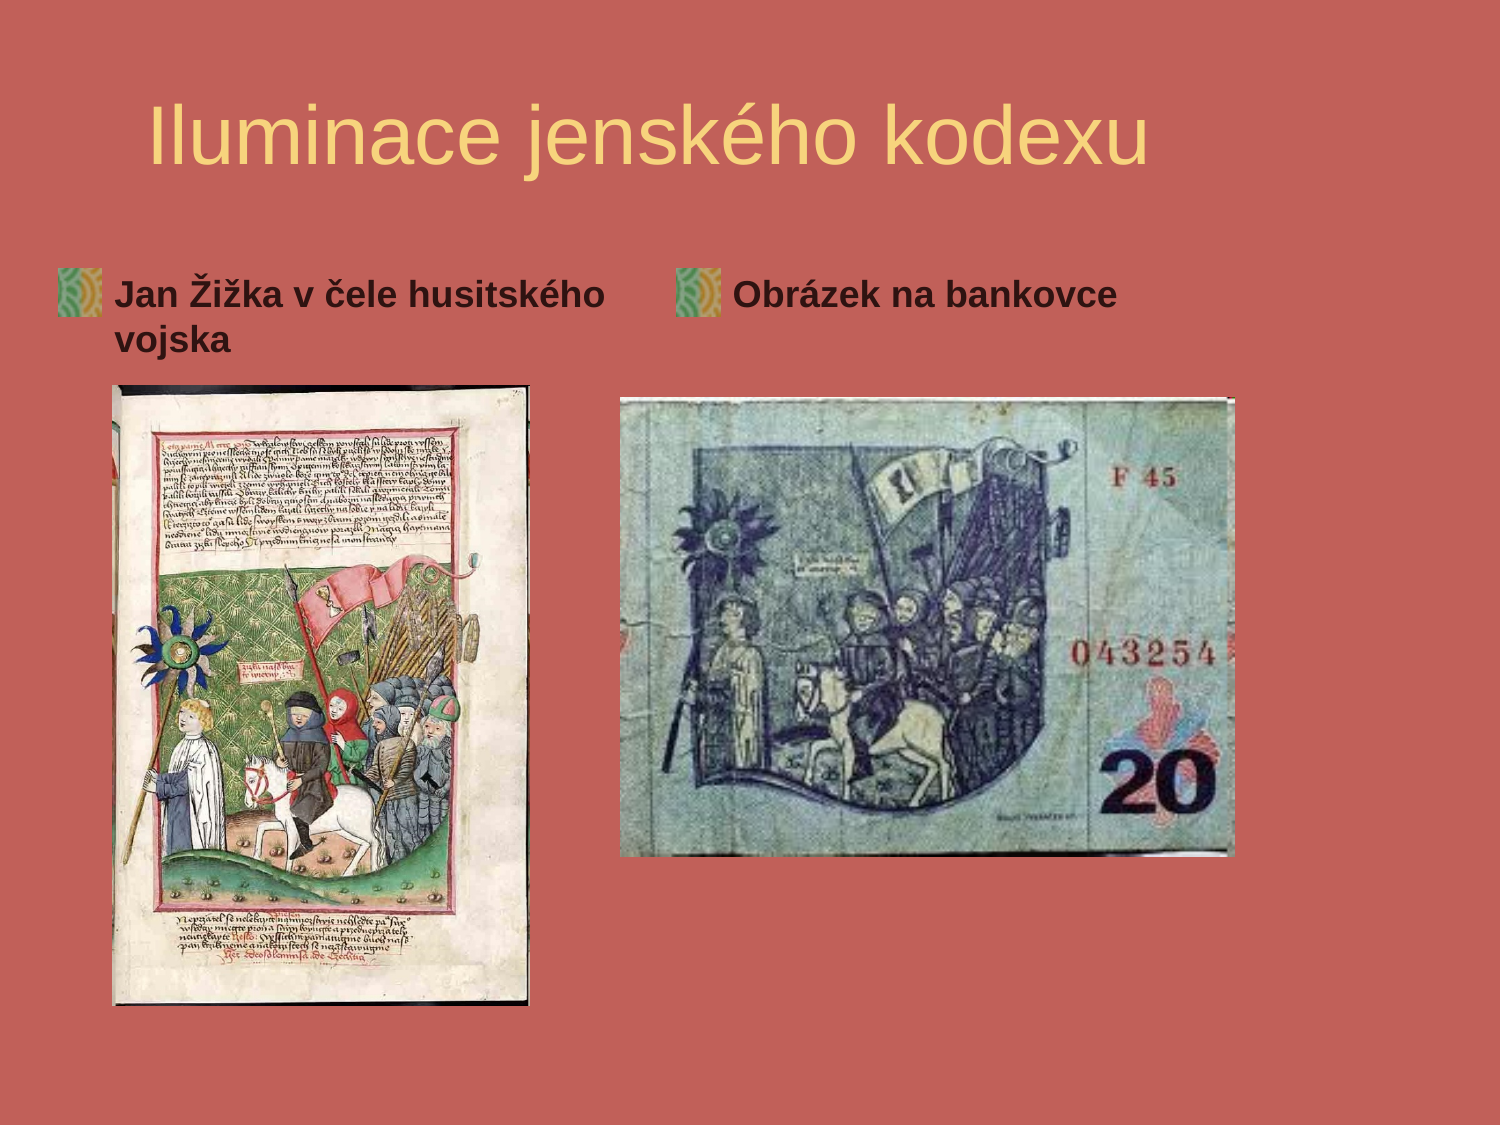

# Iluminace jenského kodexu
Jan Žižka v čele husitského vojska
Obrázek na bankovce